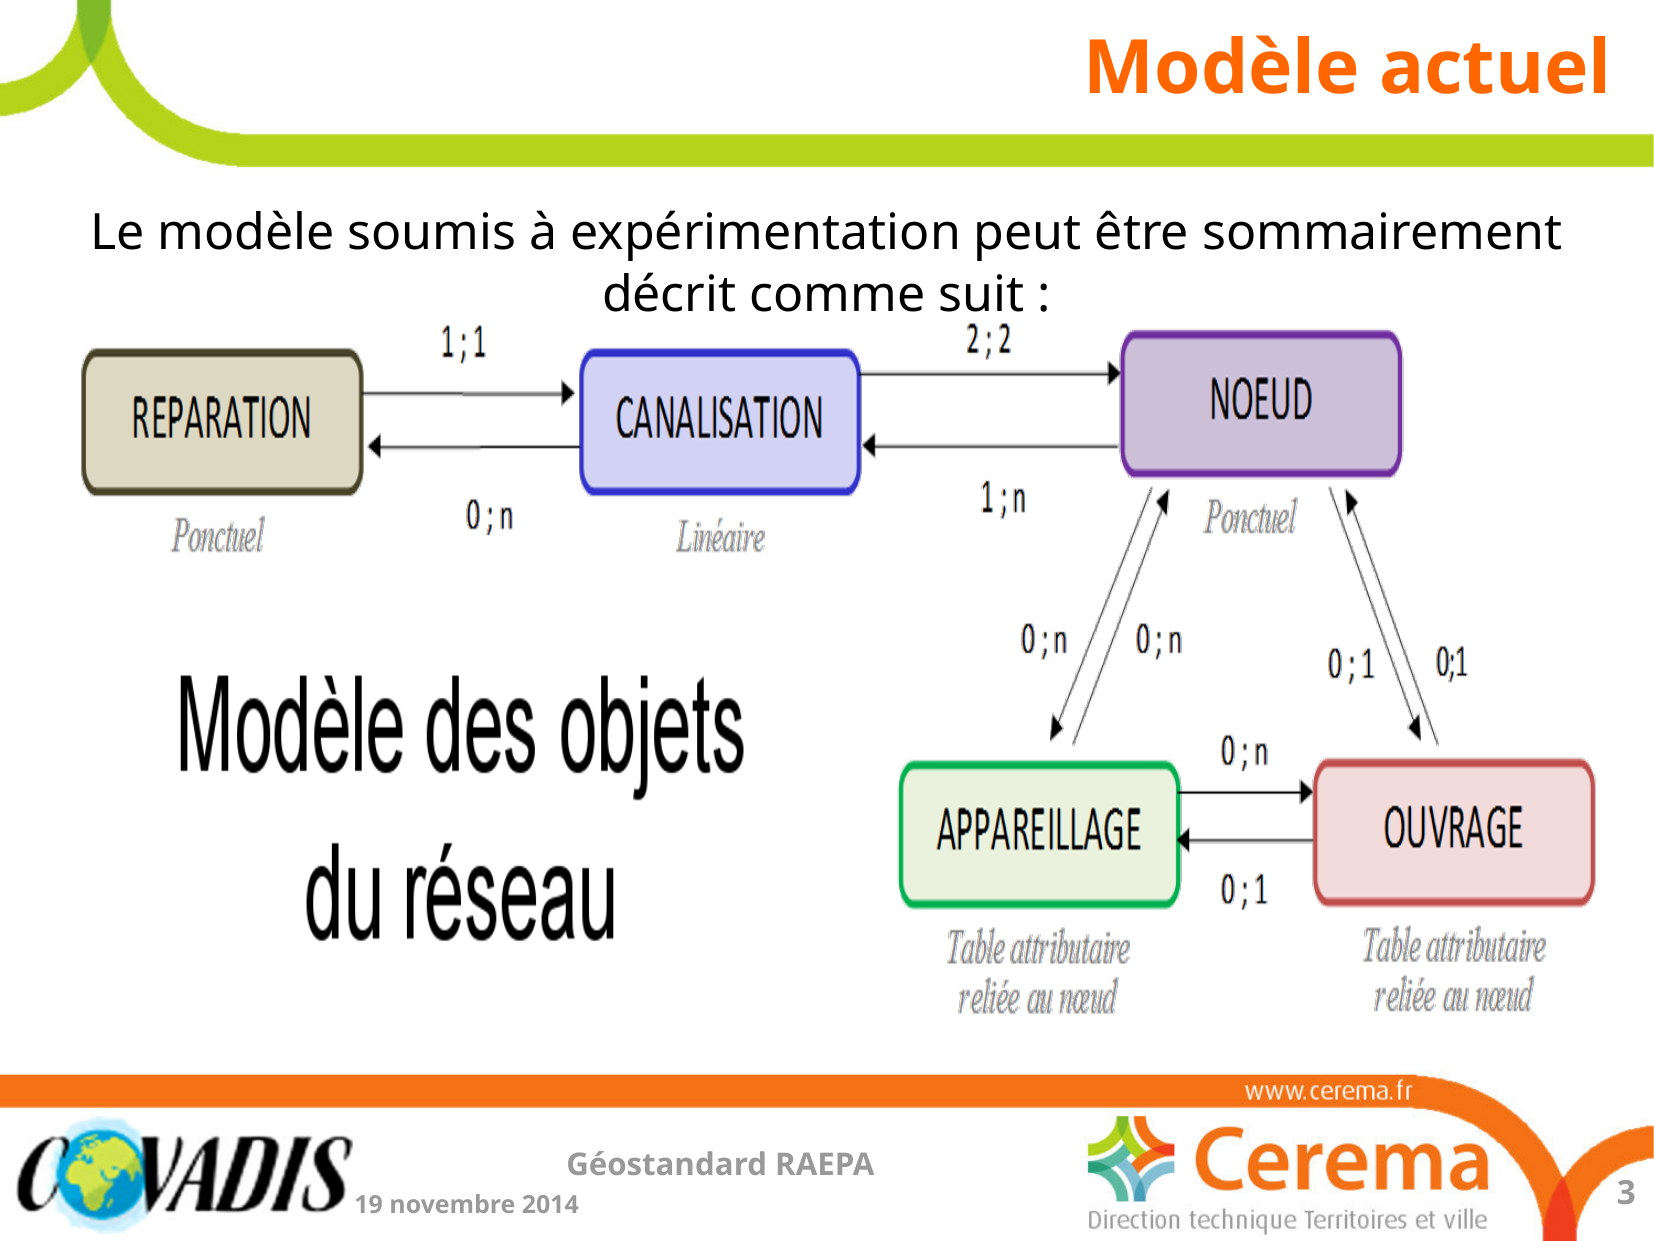

# Modèle actuel
Le modèle soumis à expérimentation peut être sommairement décrit comme suit :
Géostandard RAEPA
3
19 novembre 2014